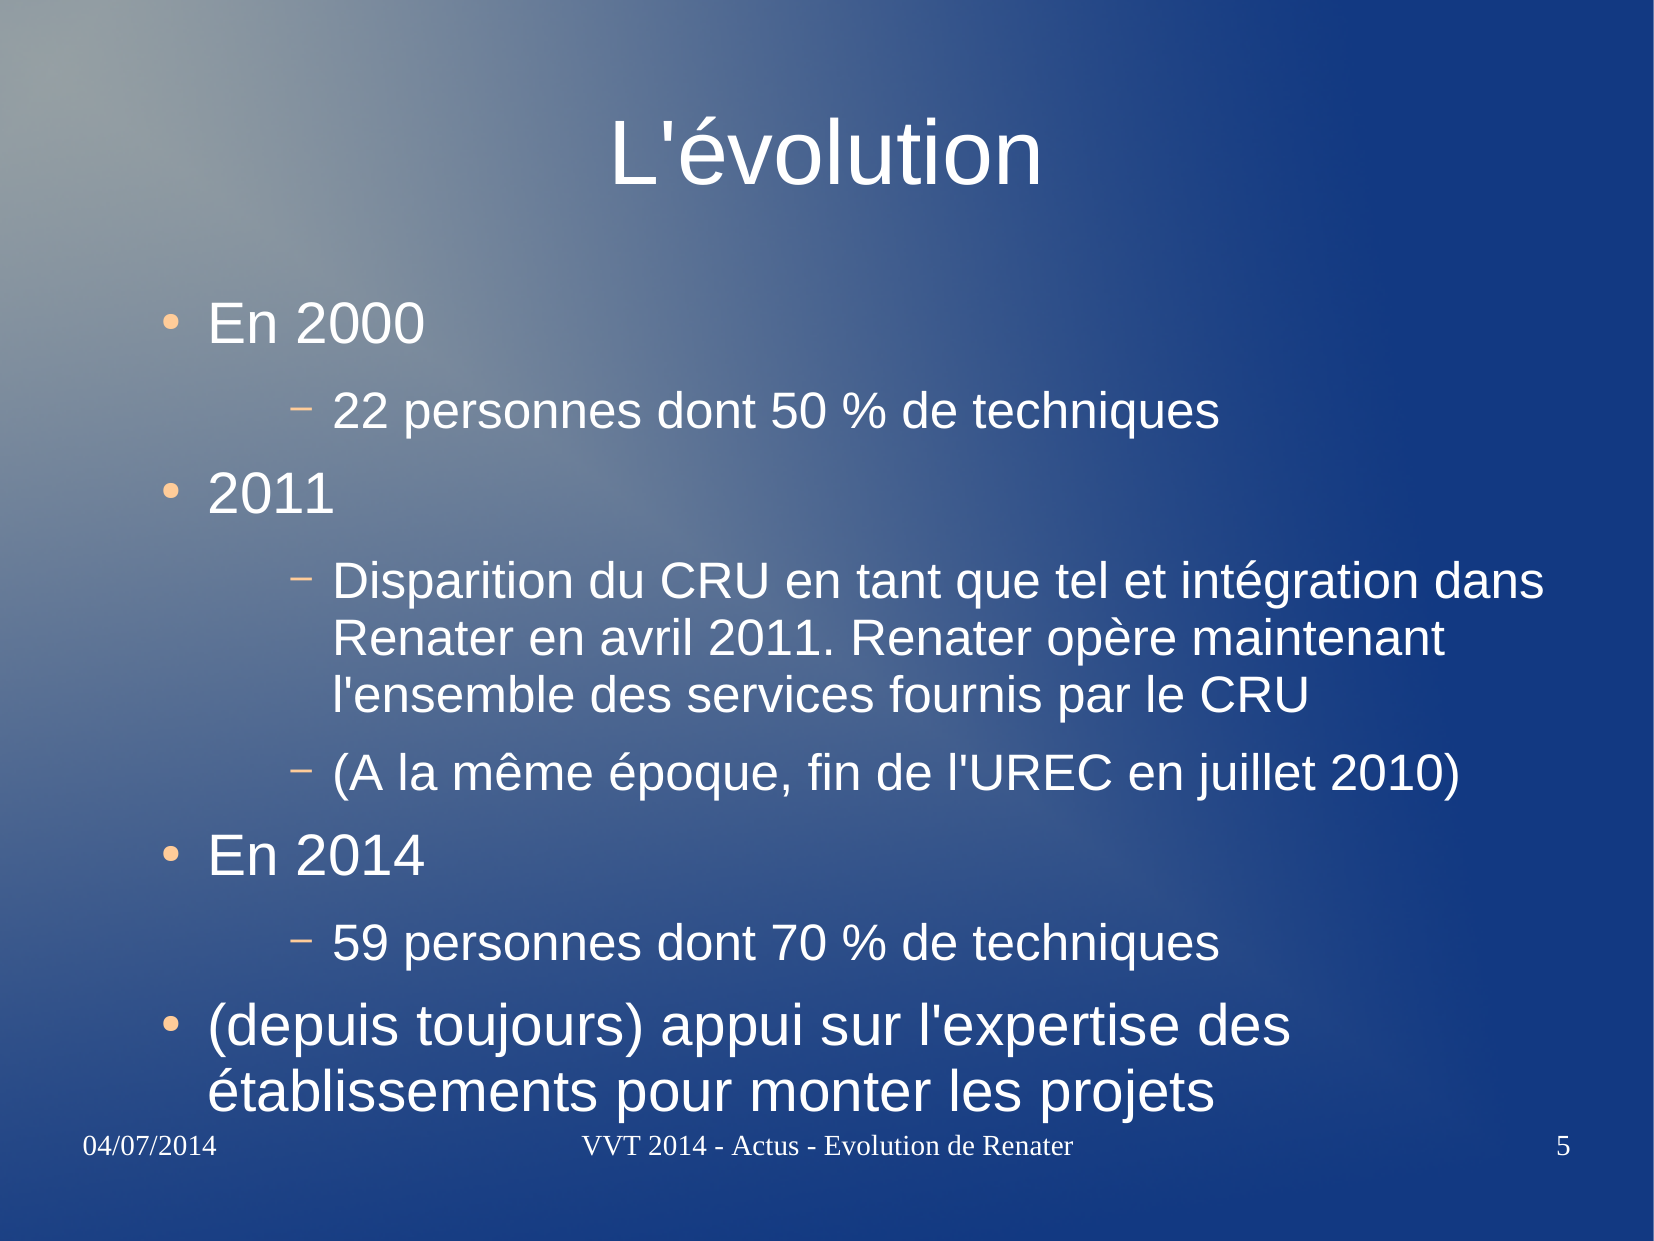

# L'évolution
En 2000
22 personnes dont 50 % de techniques
2011
Disparition du CRU en tant que tel et intégration dans Renater en avril 2011. Renater opère maintenant l'ensemble des services fournis par le CRU
(A la même époque, fin de l'UREC en juillet 2010)
En 2014
59 personnes dont 70 % de techniques
(depuis toujours) appui sur l'expertise des établissements pour monter les projets
04/07/2014
VVT 2014 - Actus - Evolution de Renater
5